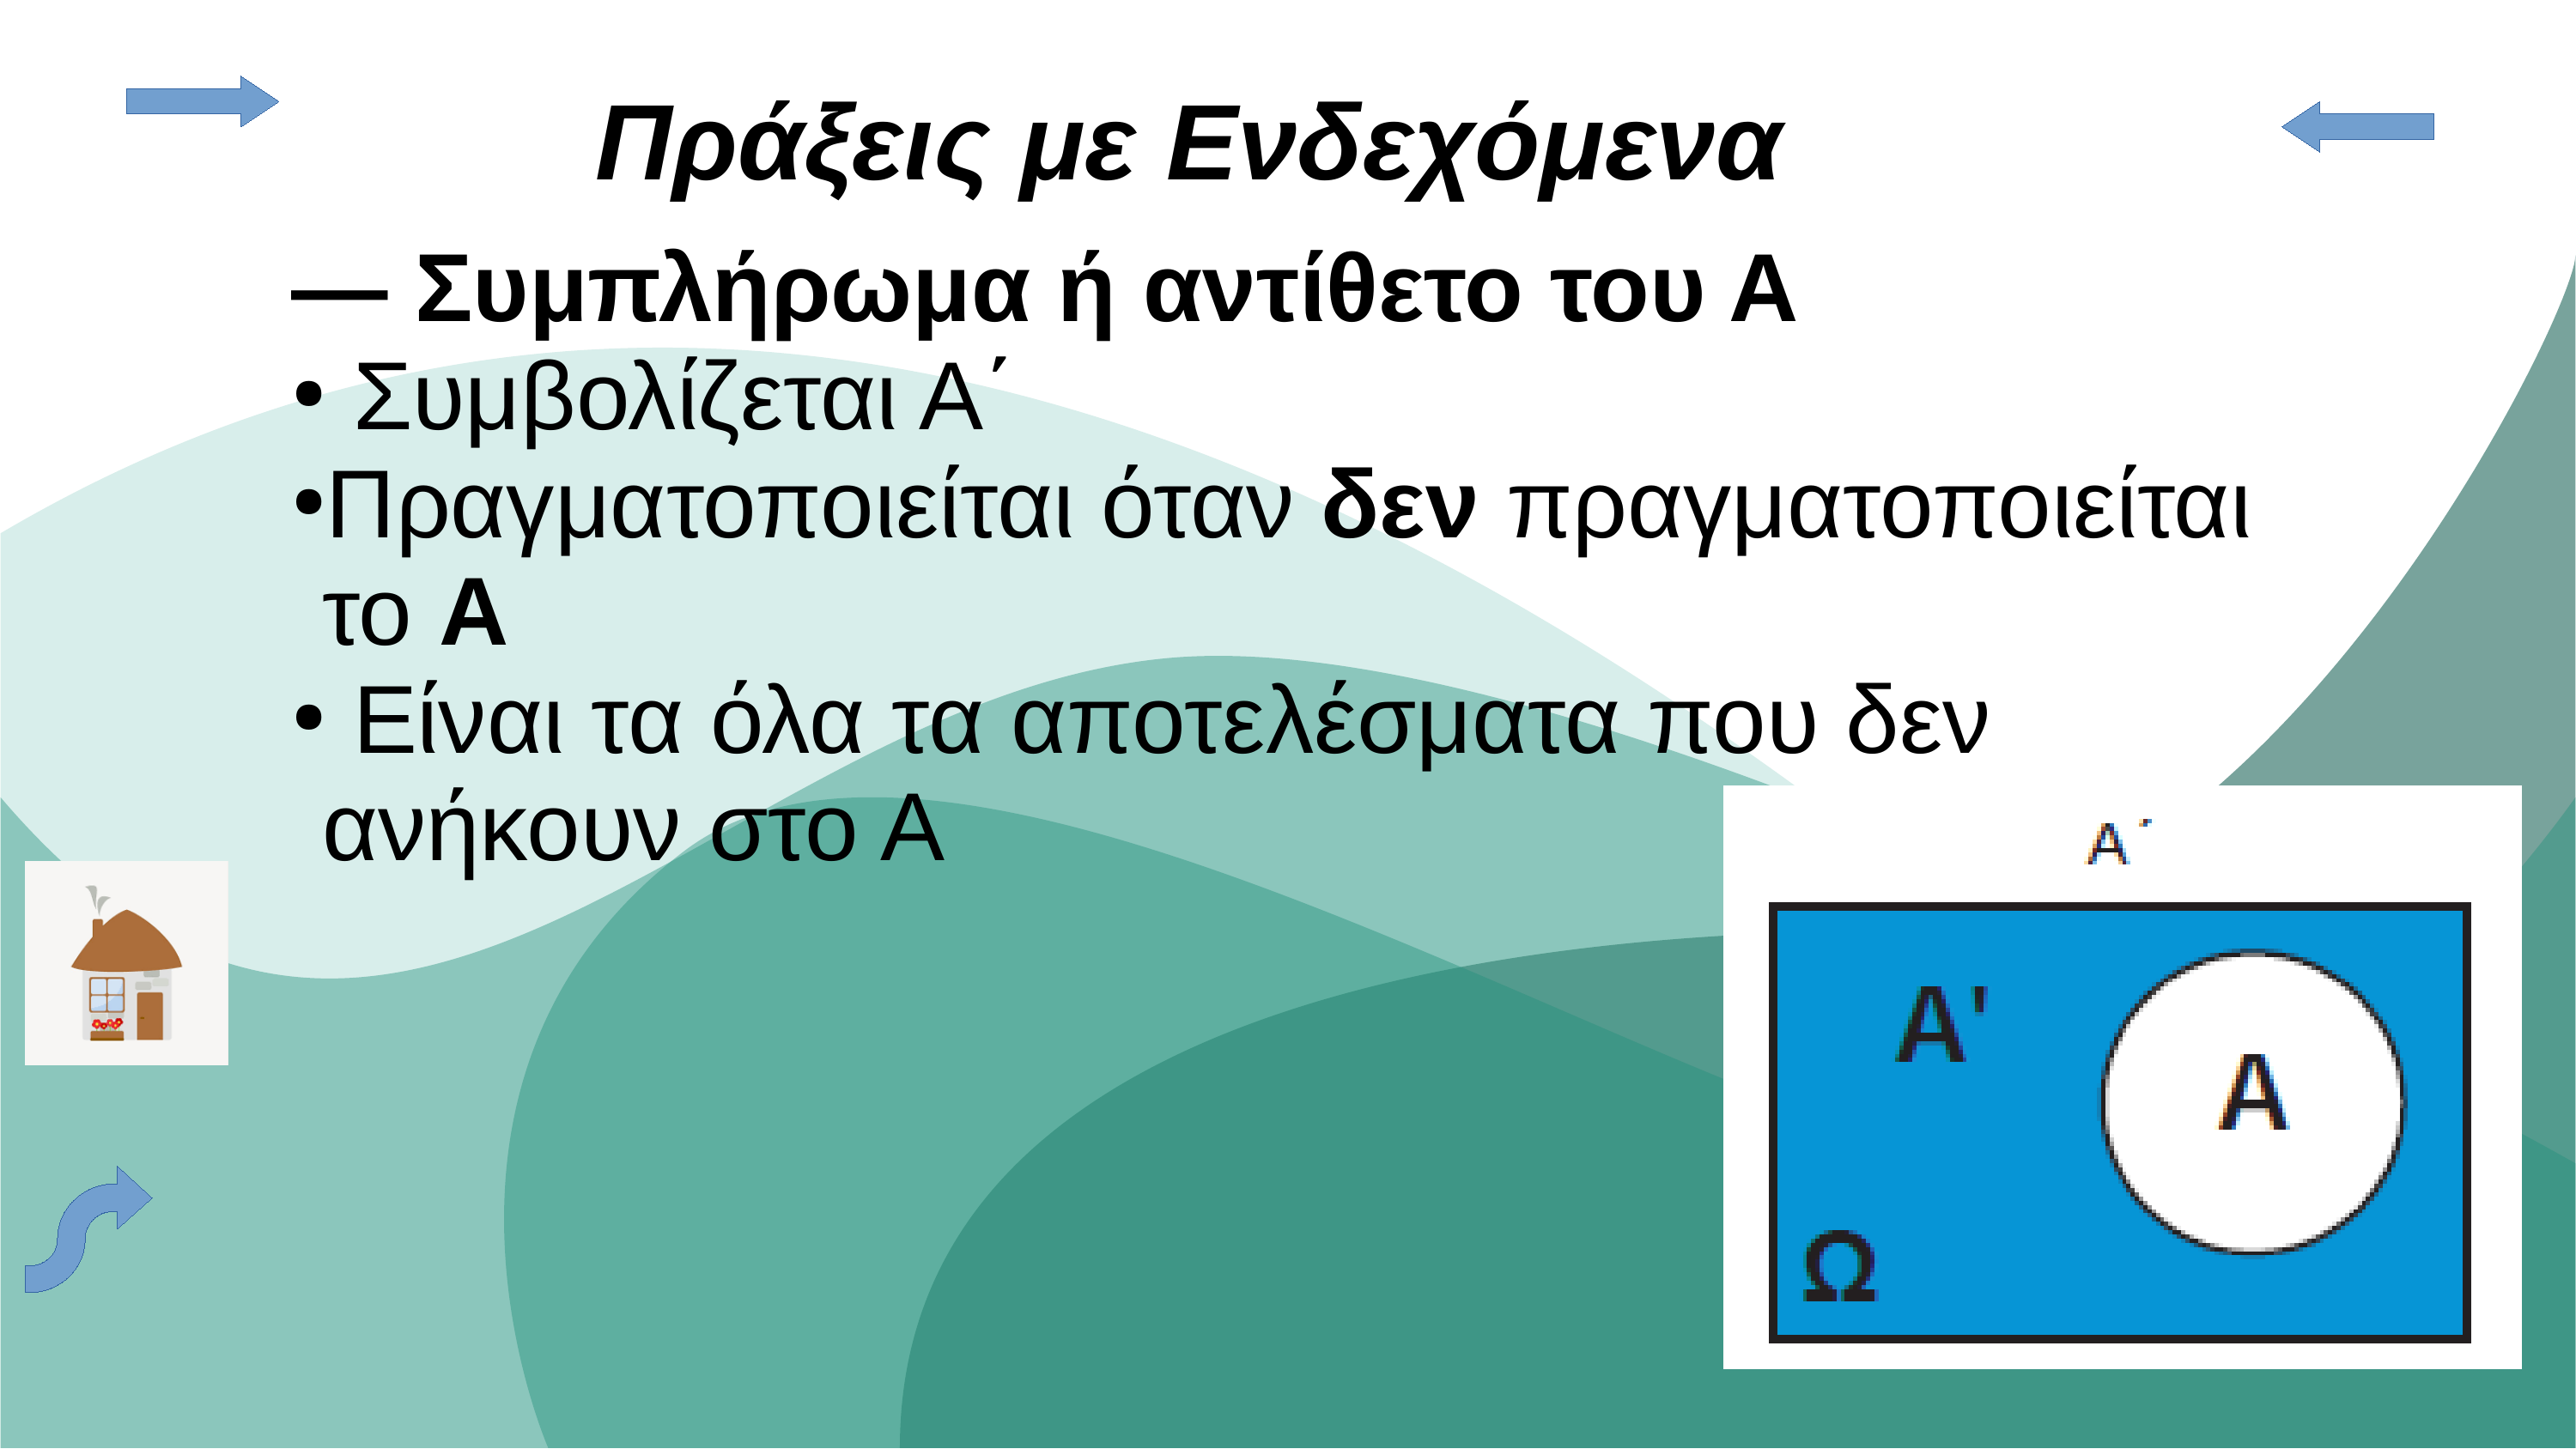

Πράξεις με Ενδεχόμενα
— Συμπλήρωμα ή αντίθετο του Α
 Συμβολίζεται Α΄
Πραγματοποιείται όταν δεν πραγματοποιείται το Α
 Είναι τα όλα τα αποτελέσματα που δεν ανήκουν στο Α